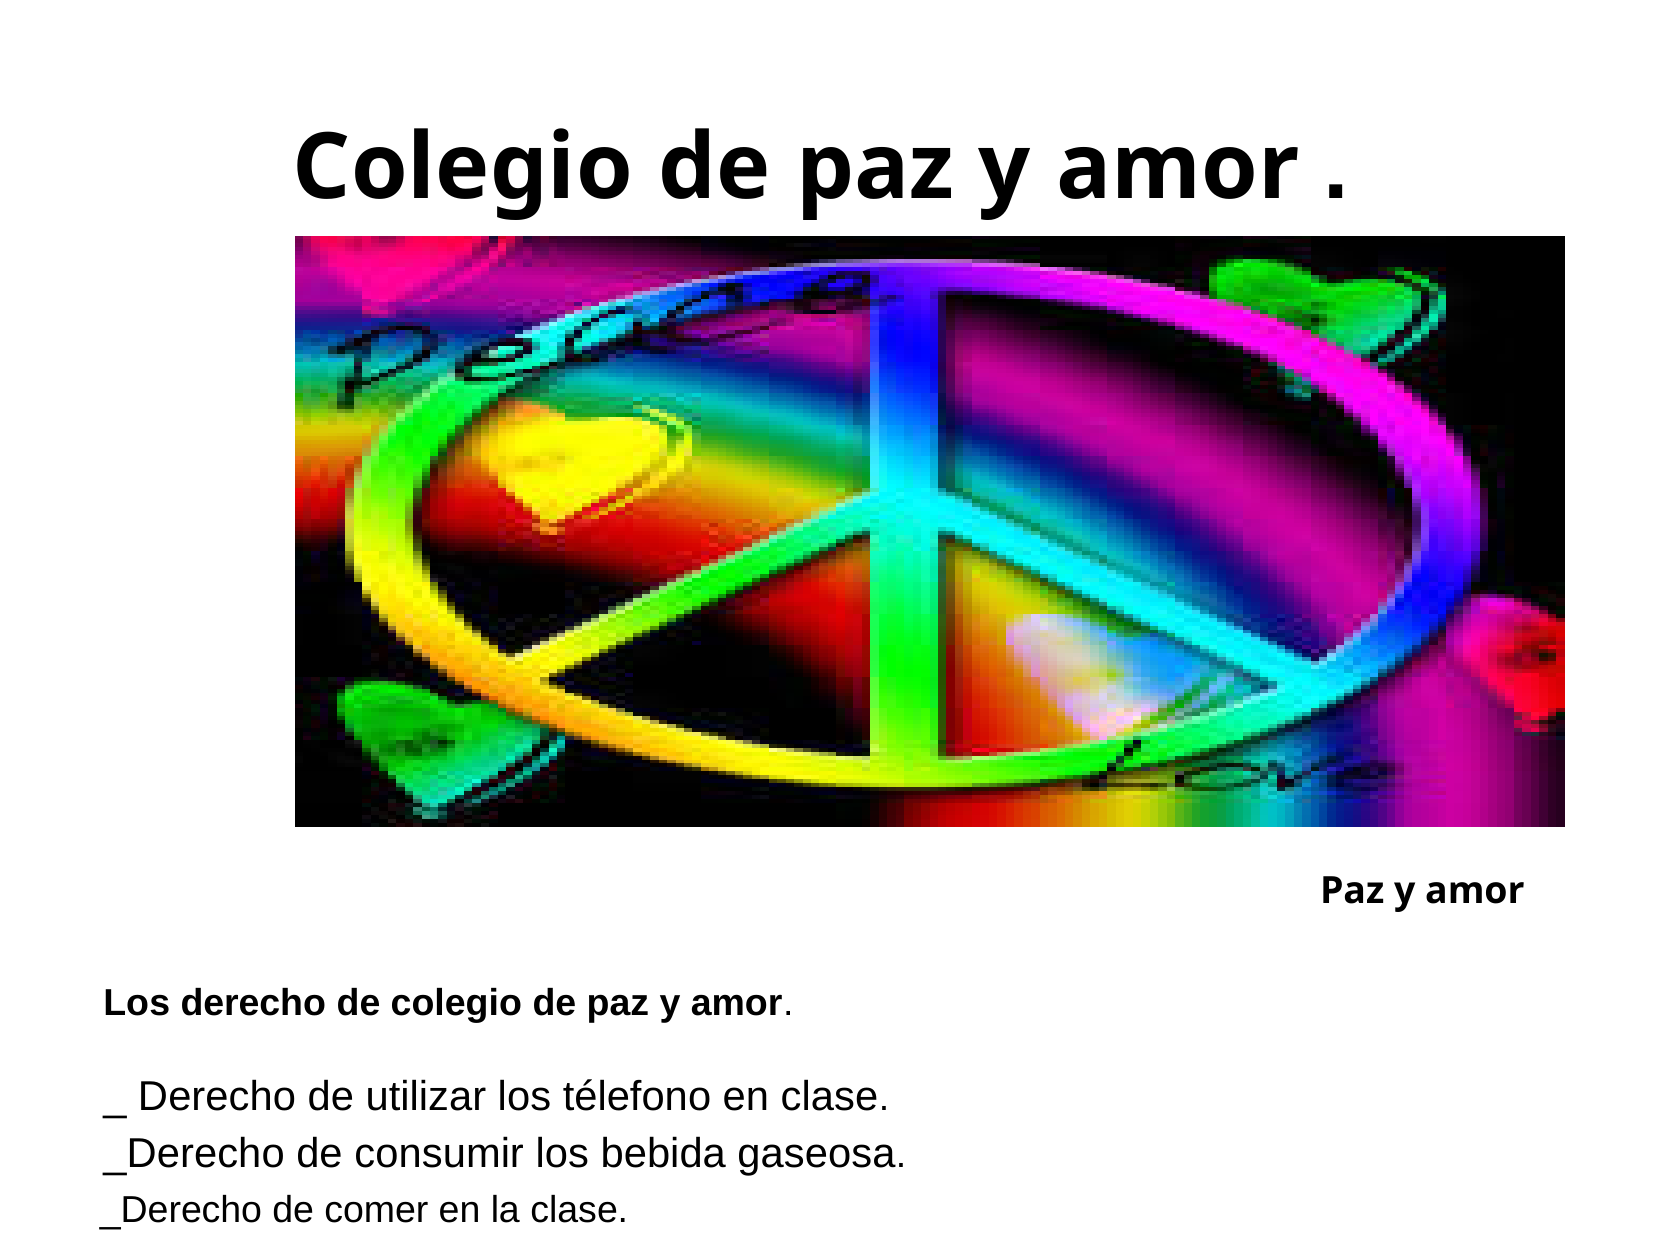

# Colegio de paz y amor .
Paz y amor
Los derecho de colegio de paz y amor.
_ Derecho de utilizar los télefono en clase.
_Derecho de consumir los bebida gaseosa.
_Derecho de comer en la clase.